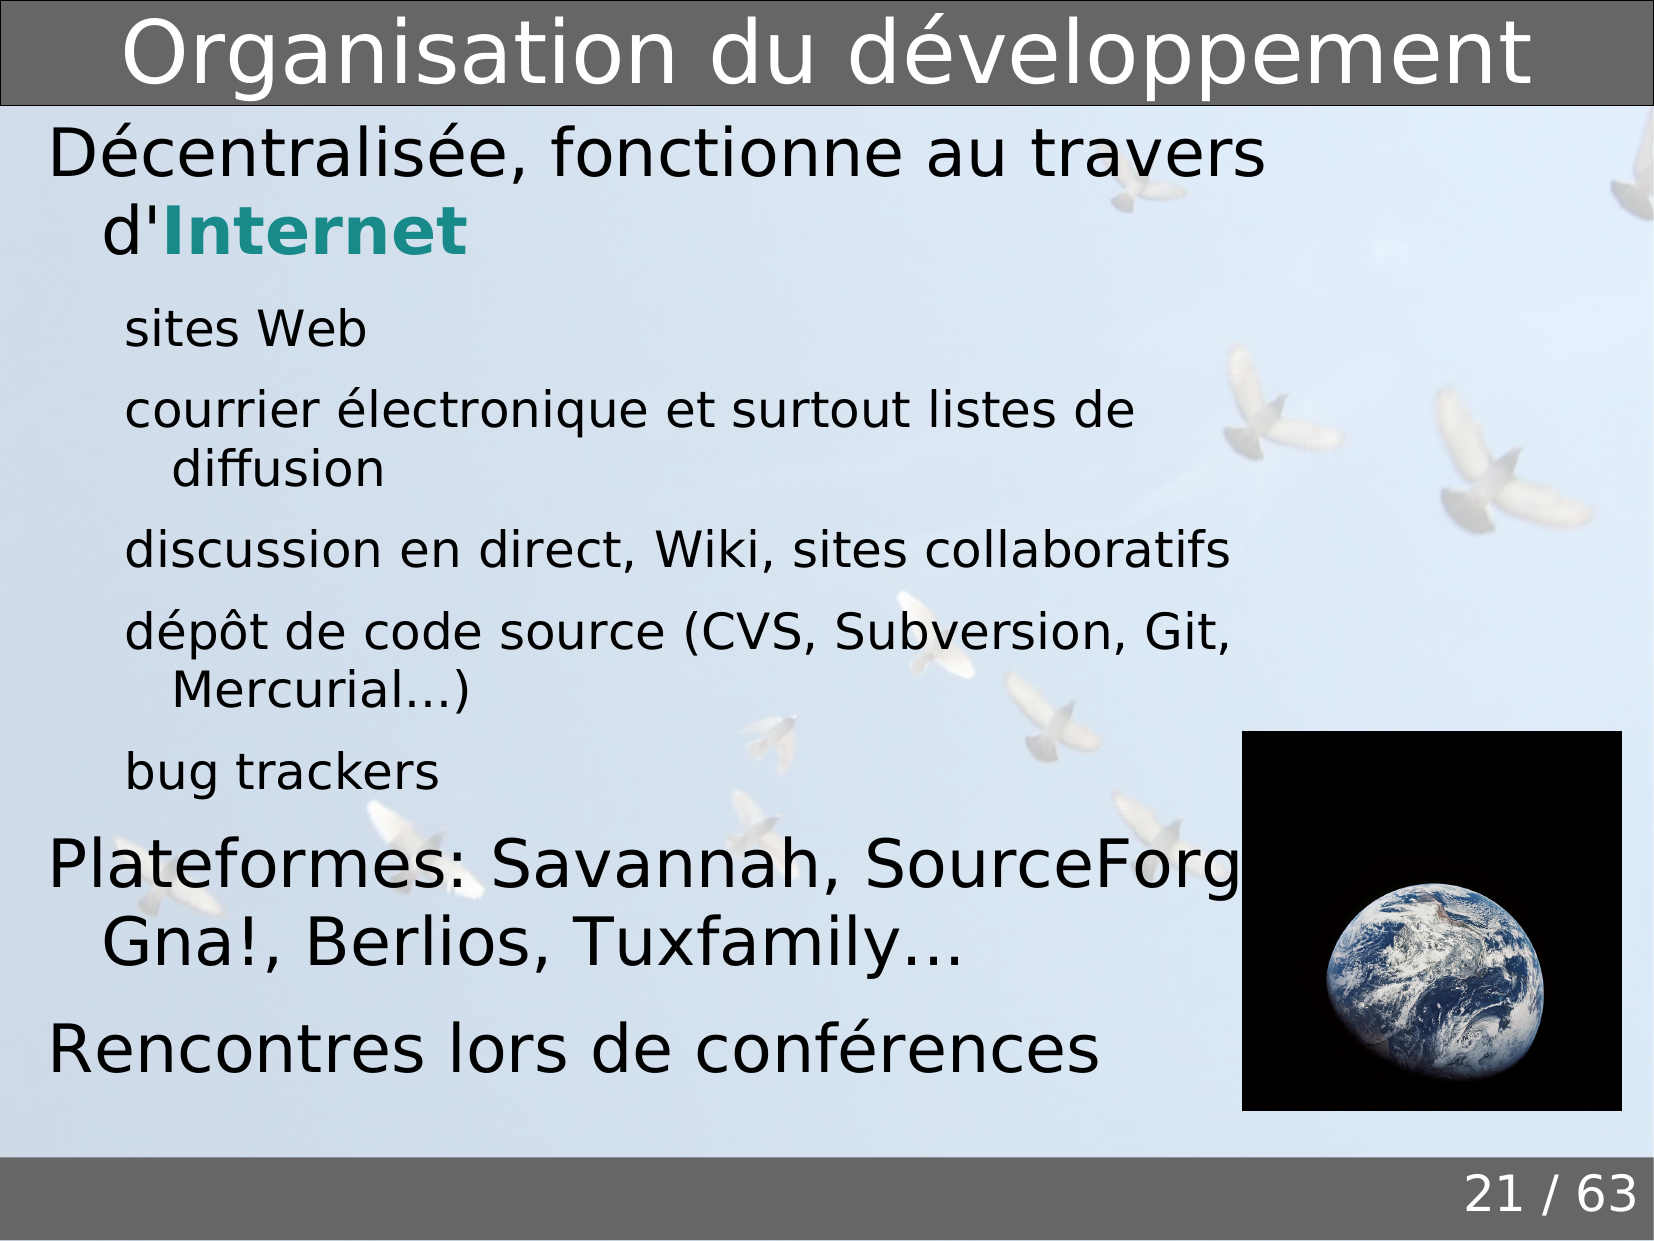

# Organisation du développement
Décentralisée, fonctionne au travers d'Internet
sites Web
courrier électronique et surtout listes de
diffusion
discussion en direct, Wiki, sites collaboratifs
dépôt de code source (CVS, Subversion, Git, Mercurial...)
bug trackers
Plateformes: Savannah, SourceForge, Gna!, Berlios, Tuxfamily...
Rencontres lors de conférences